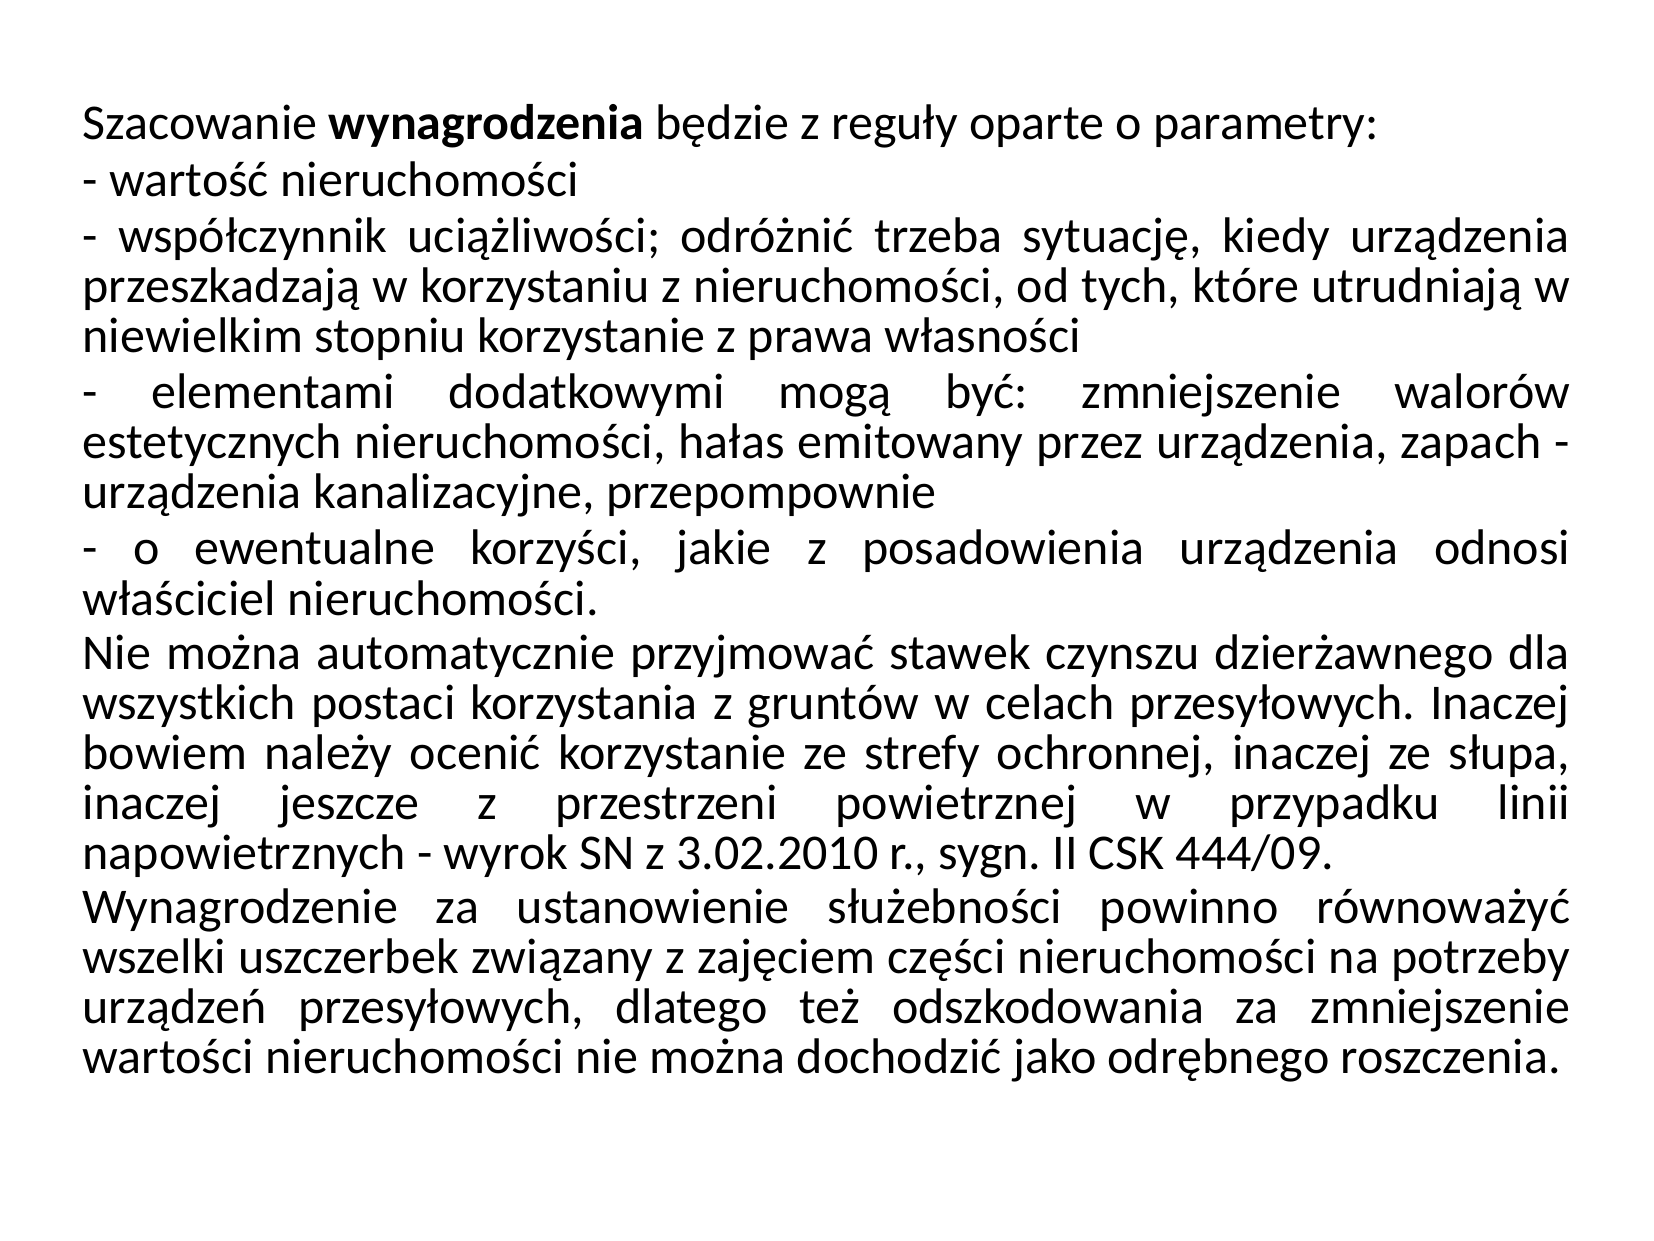

#
Szacowanie wynagrodzenia będzie z reguły oparte o parametry:
- wartość nieruchomości
- współczynnik uciążliwości; odróżnić trzeba sytuację, kiedy urządzenia przeszkadzają w korzystaniu z nieruchomości, od tych, które utrudniają w niewielkim stopniu korzystanie z prawa własności
- elementami dodatkowymi mogą być: zmniejszenie walorów estetycznych nieruchomości, hałas emitowany przez urządzenia, zapach - urządzenia kanalizacyjne, przepompownie
- o ewentualne korzyści, jakie z posadowienia urządzenia odnosi właściciel nieruchomości.
Nie można automatycznie przyjmować stawek czynszu dzierżawnego dla wszystkich postaci korzystania z gruntów w celach przesyłowych. Inaczej bowiem należy ocenić korzystanie ze strefy ochronnej, inaczej ze słupa, inaczej jeszcze z przestrzeni powietrznej w przypadku linii napowietrznych - wyrok SN z 3.02.2010 r., sygn. II CSK 444/09.
Wynagrodzenie za ustanowienie służebności powinno równoważyć wszelki uszczerbek związany z zajęciem części nieruchomości na potrzeby urządzeń przesyłowych, dlatego też odszkodowania za zmniejszenie wartości nieruchomości nie można dochodzić jako odrębnego roszczenia.